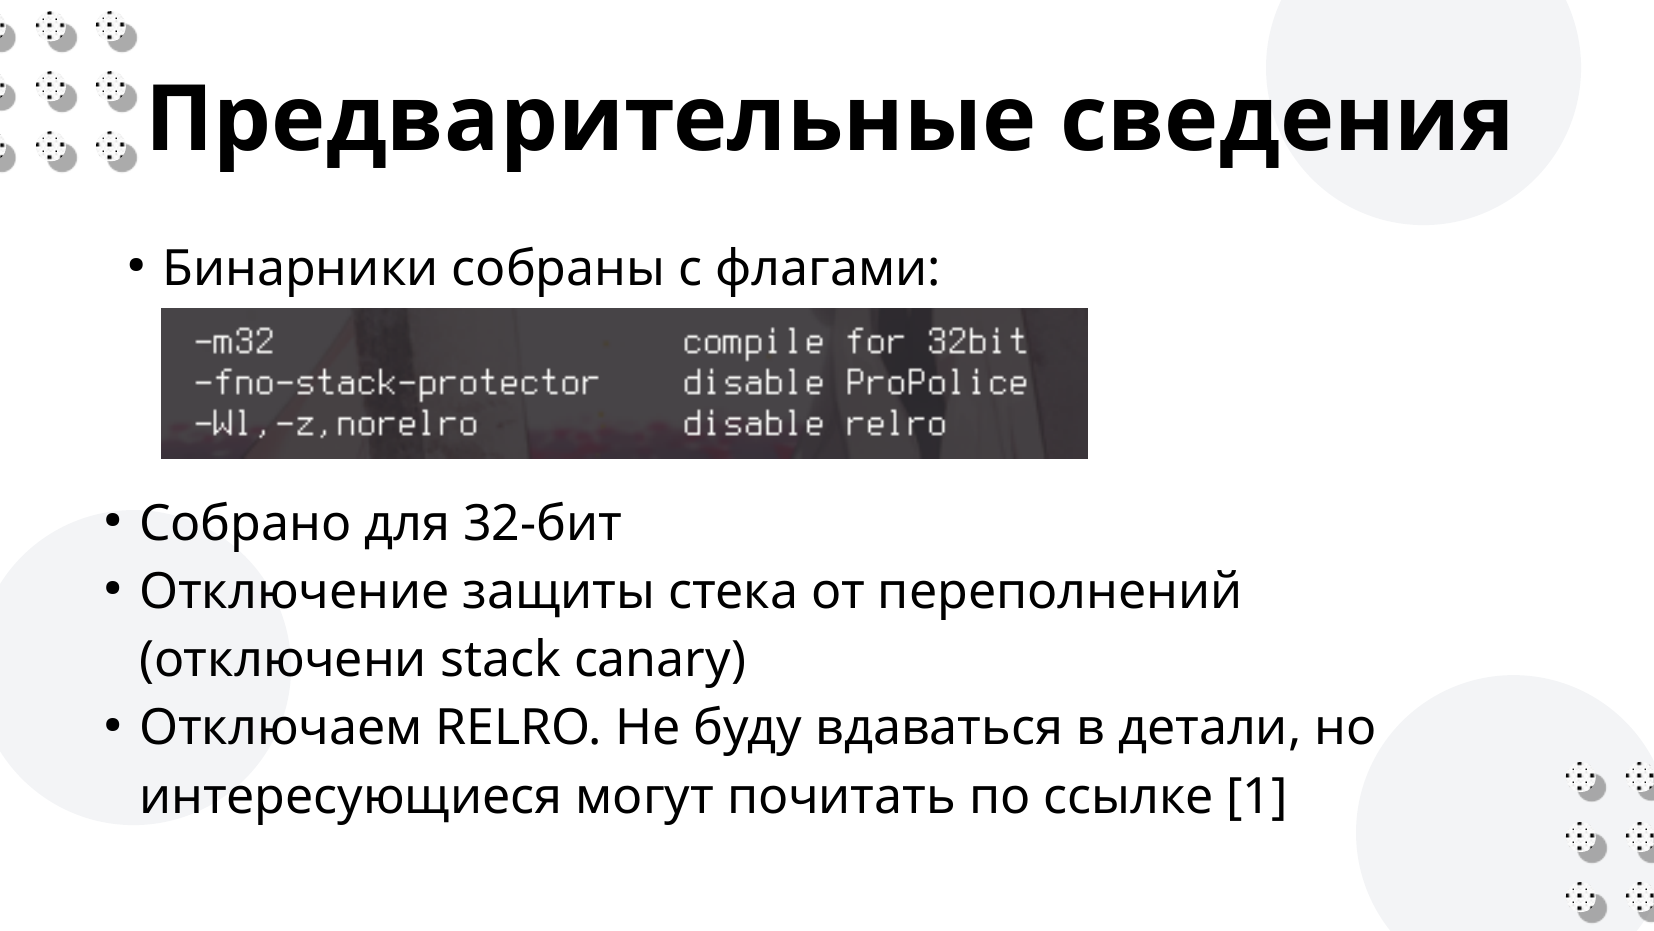

# Предварительные сведения
Бинарники собраны с флагами:
Собрано для 32-бит
Отключение защиты стека от переполнений (отключени stack canary)
Отключаем RELRO. Не буду вдаваться в детали, но интересующиеся могут почитать по ссылке [1]